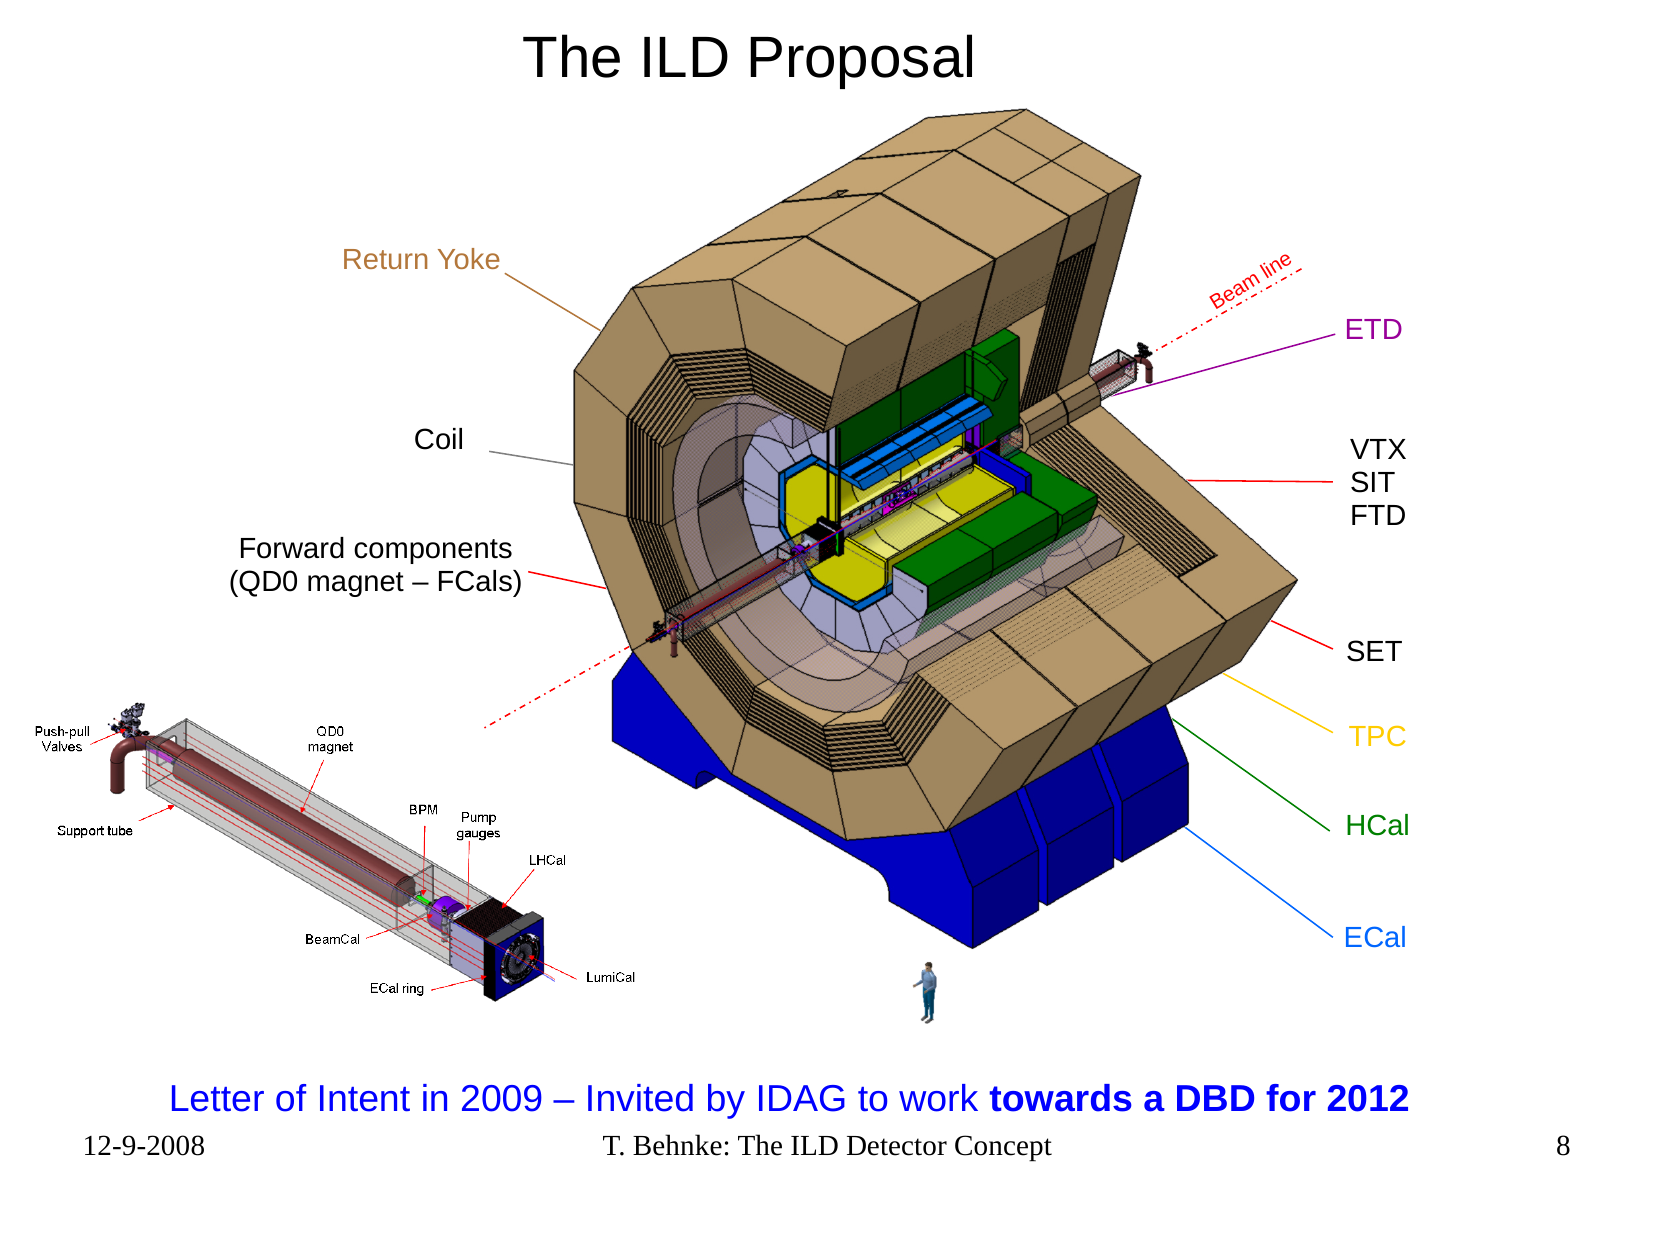

# The ILD Proposal
Return Yoke
Beam line
ETD
Coil
VTX
SIT
FTD
Forward components
(QD0 magnet – FCals)
SET
TPC
HCal
ECal
Letter of Intent in 2009 – Invited by IDAG to work towards a DBD for 2012
12-9-2008
T. Behnke: The ILD Detector Concept
8